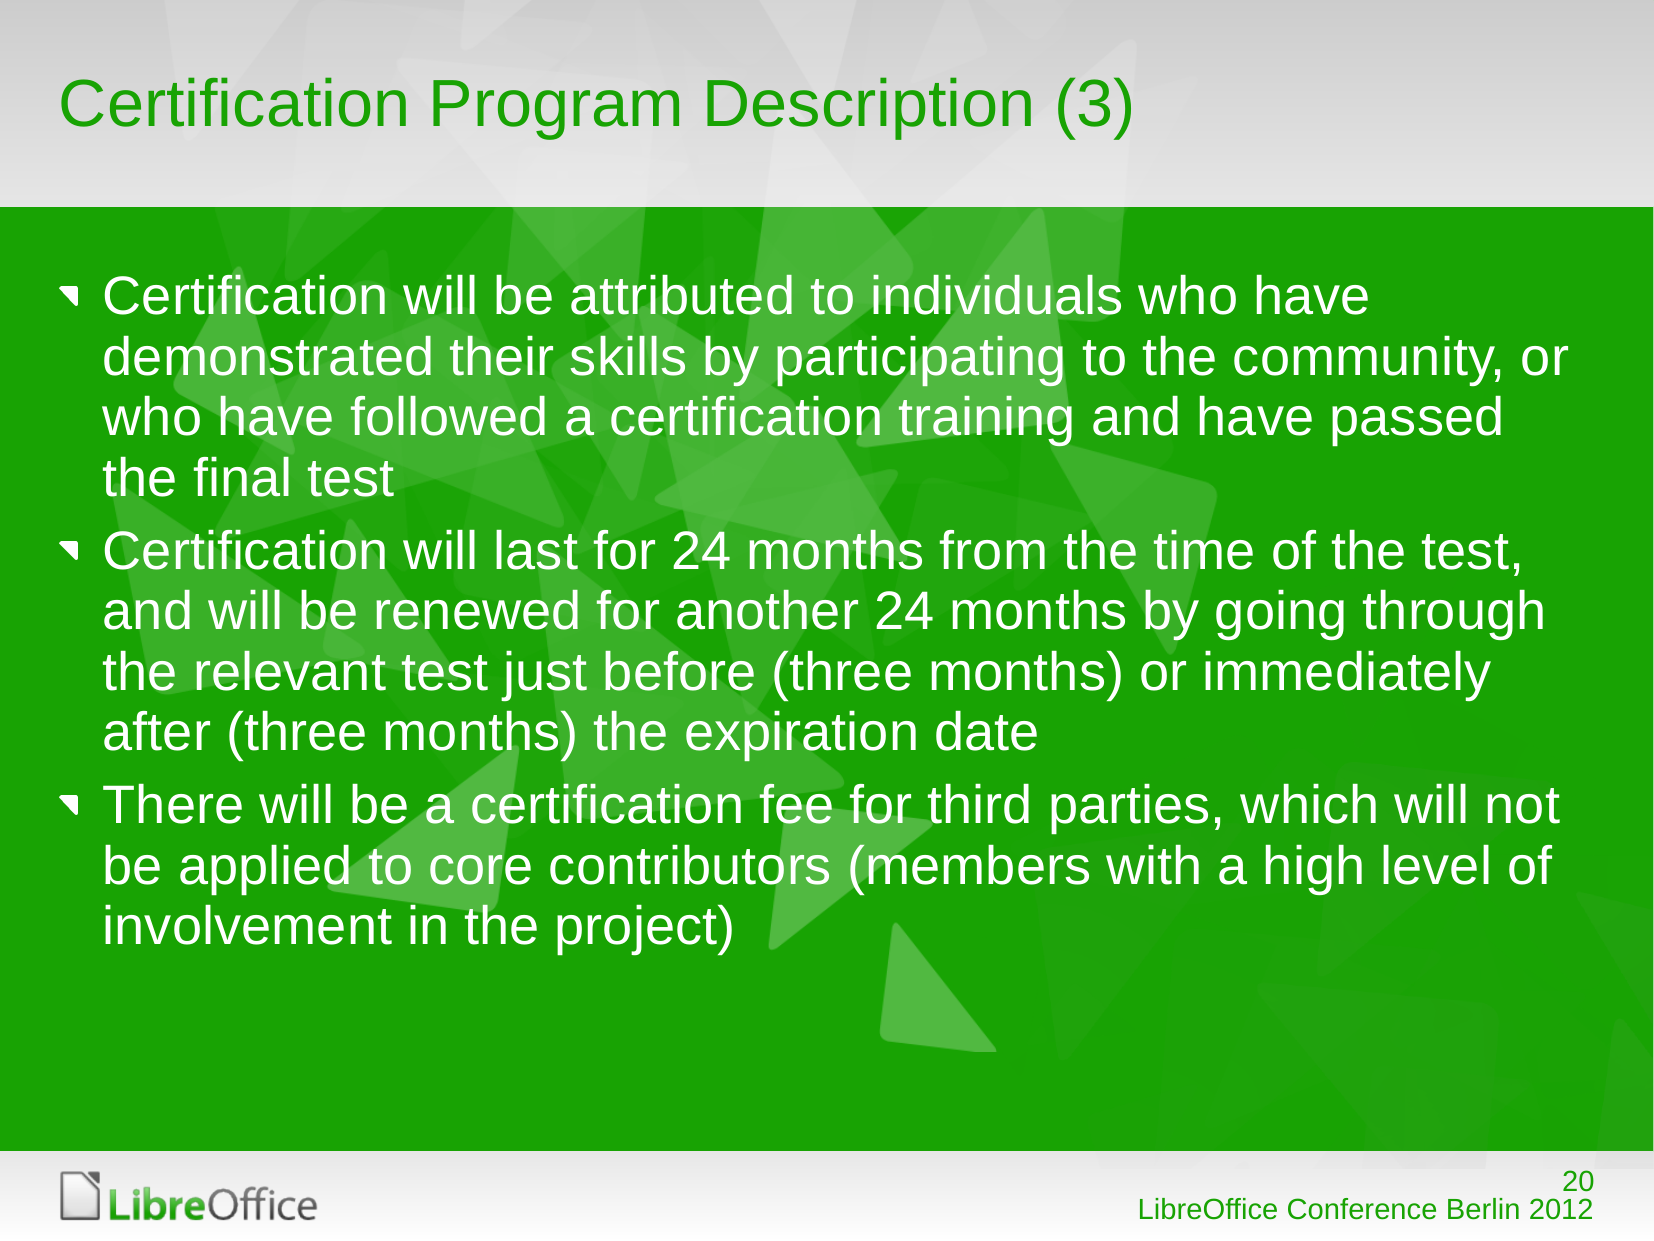

# Certification Program Description (3)
Certification will be attributed to individuals who have demonstrated their skills by participating to the community, or who have followed a certification training and have passed the final test
Certification will last for 24 months from the time of the test, and will be renewed for another 24 months by going through the relevant test just before (three months) or immediately after (three months) the expiration date
There will be a certification fee for third parties, which will not be applied to core contributors (members with a high level of involvement in the project)
20
LibreOffice Conference Berlin 2012